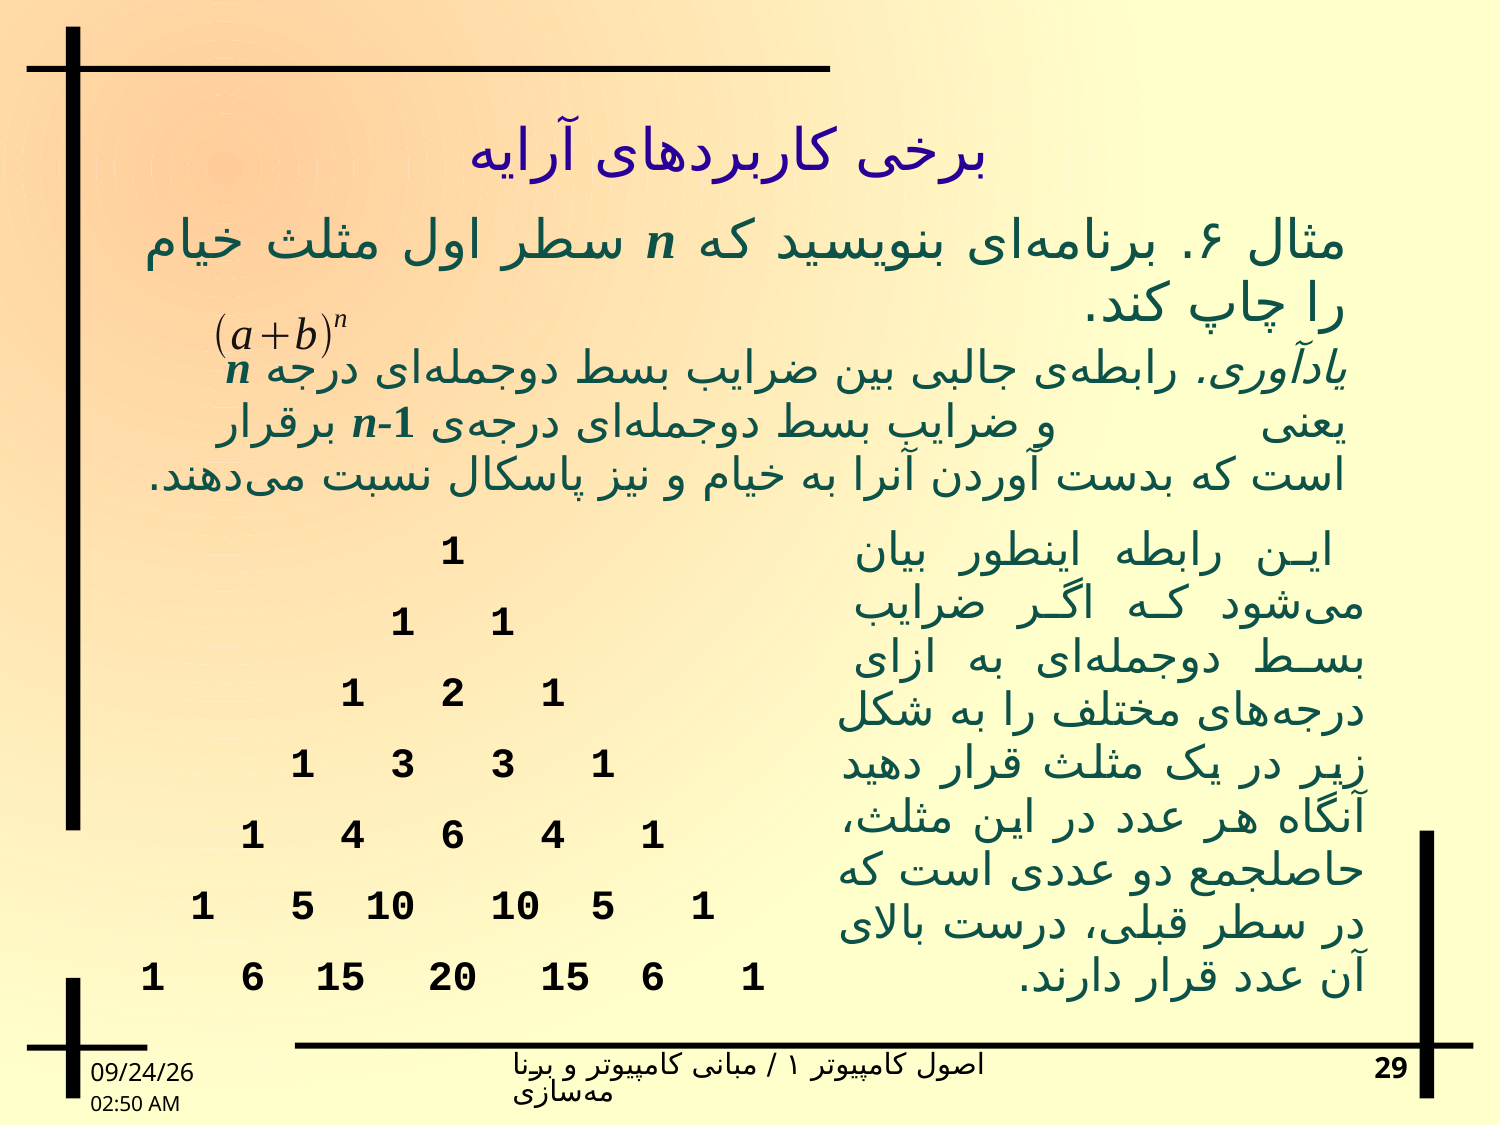

# برخی کاربردهای آرایه
مثال ۶. برنامه‌ای بنویسید که n سطر اول مثلث خیام را چاپ کند.
یادآوری. رابطه‌ی جالبی بین ضرایب بسط دوجمله‌ای درجه n یعنی و ضرایب بسط دوجمله‌ای درجه‌ی n-1 برقرار است که بدست آوردن آنرا به خیام و نیز پاسکال نسبت می‌دهند.
 1
 1 1
 1 2 1
 1 3 3 1
 1 4 6 4 1
 1 5 10 10 5 1
 1 6 15 20 15 6 1
 این رابطه اینطور بیان می‌شود که اگر ضرایب بسط دوجمله‌ای به ازای درجه‌های مختلف را به شکل زیر در یک مثلث قرار دهید آنگاه هر عدد در این مثلث، حاصلجمع دو عددی است که در سطر قبلی، درست بالای آن عدد قرار دارند.
اصول کامپیوتر ۱ / مبانی کامپیوتر و برنامه‌سازی
29